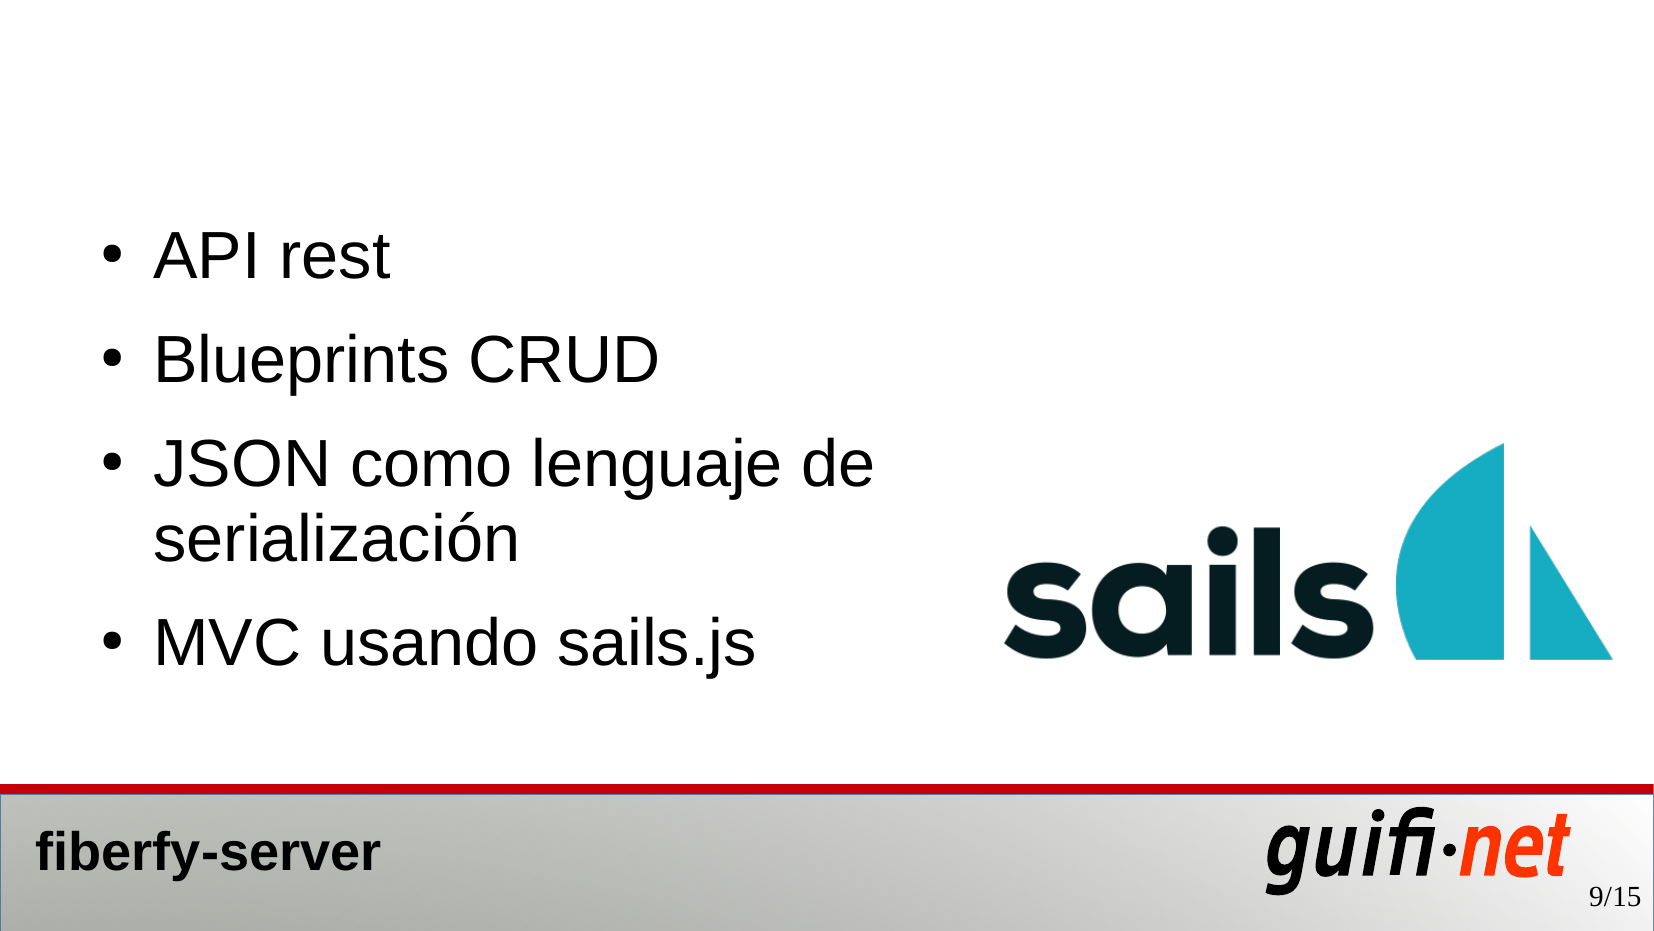

API rest
Blueprints CRUD
JSON como lenguaje de serialización
MVC usando sails.js
# fiberfy-server